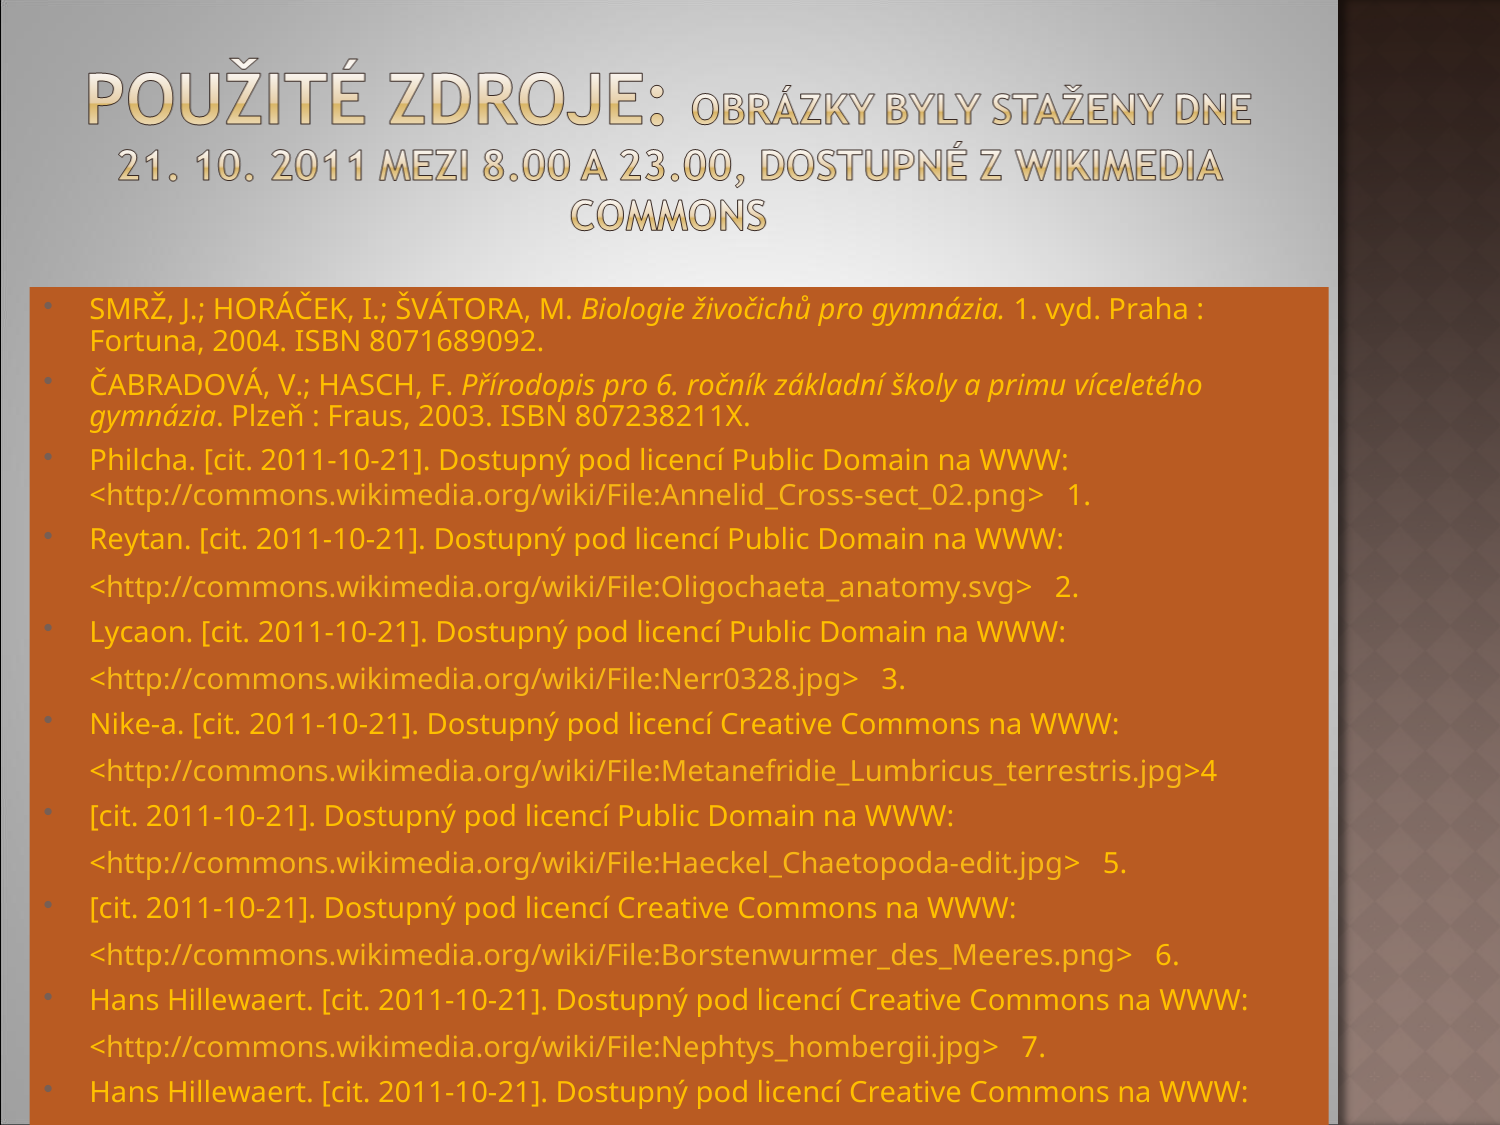

# SMRŽ, J.; HORÁČEK, I.; ŠVÁTORA, M. Biologie živočichů pro gymnázia. 1. vyd. Praha : Fortuna, 2004. ISBN 8071689092.
ČABRADOVÁ, V.; HASCH, F. Přírodopis pro 6. ročník základní školy a primu víceletého gymnázia. Plzeň : Fraus, 2003. ISBN 807238211X.
Philcha. [cit. 2011-10-21]. Dostupný pod licencí Public Domain na WWW: <http://commons.wikimedia.org/wiki/File:Annelid_Cross-sect_02.png> 1.
Reytan. [cit. 2011-10-21]. Dostupný pod licencí Public Domain na WWW:
<http://commons.wikimedia.org/wiki/File:Oligochaeta_anatomy.svg> 2.
Lycaon. [cit. 2011-10-21]. Dostupný pod licencí Public Domain na WWW:
<http://commons.wikimedia.org/wiki/File:Nerr0328.jpg> 3.
Nike-a. [cit. 2011-10-21]. Dostupný pod licencí Creative Commons na WWW:
<http://commons.wikimedia.org/wiki/File:Metanefridie_Lumbricus_terrestris.jpg>4
[cit. 2011-10-21]. Dostupný pod licencí Public Domain na WWW:
<http://commons.wikimedia.org/wiki/File:Haeckel_Chaetopoda-edit.jpg> 5.
[cit. 2011-10-21]. Dostupný pod licencí Creative Commons na WWW:
<http://commons.wikimedia.org/wiki/File:Borstenwurmer_des_Meeres.png> 6.
Hans Hillewaert. [cit. 2011-10-21]. Dostupný pod licencí Creative Commons na WWW:
<http://commons.wikimedia.org/wiki/File:Nephtys_hombergii.jpg> 7.
Hans Hillewaert. [cit. 2011-10-21]. Dostupný pod licencí Creative Commons na WWW:
<http://commons.wikimedia.org/wiki/File:Polychaeta_anatomy_cs.svg> 8.